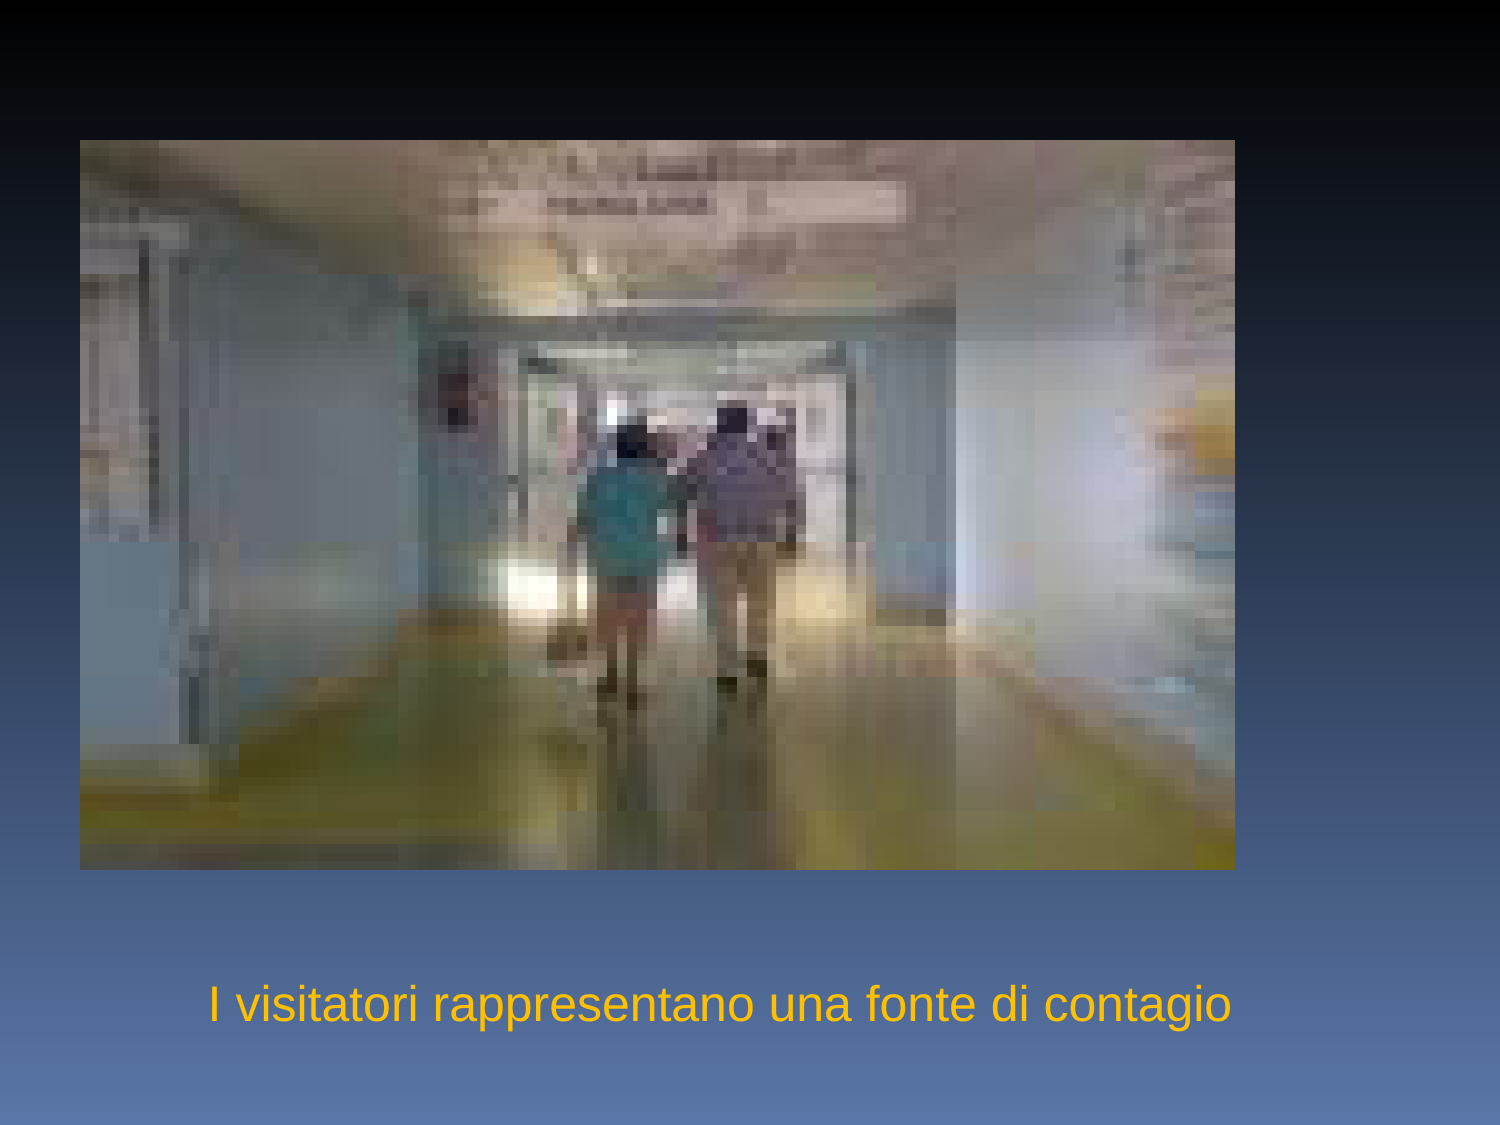

I visitatori rappresentano una fonte di contagio